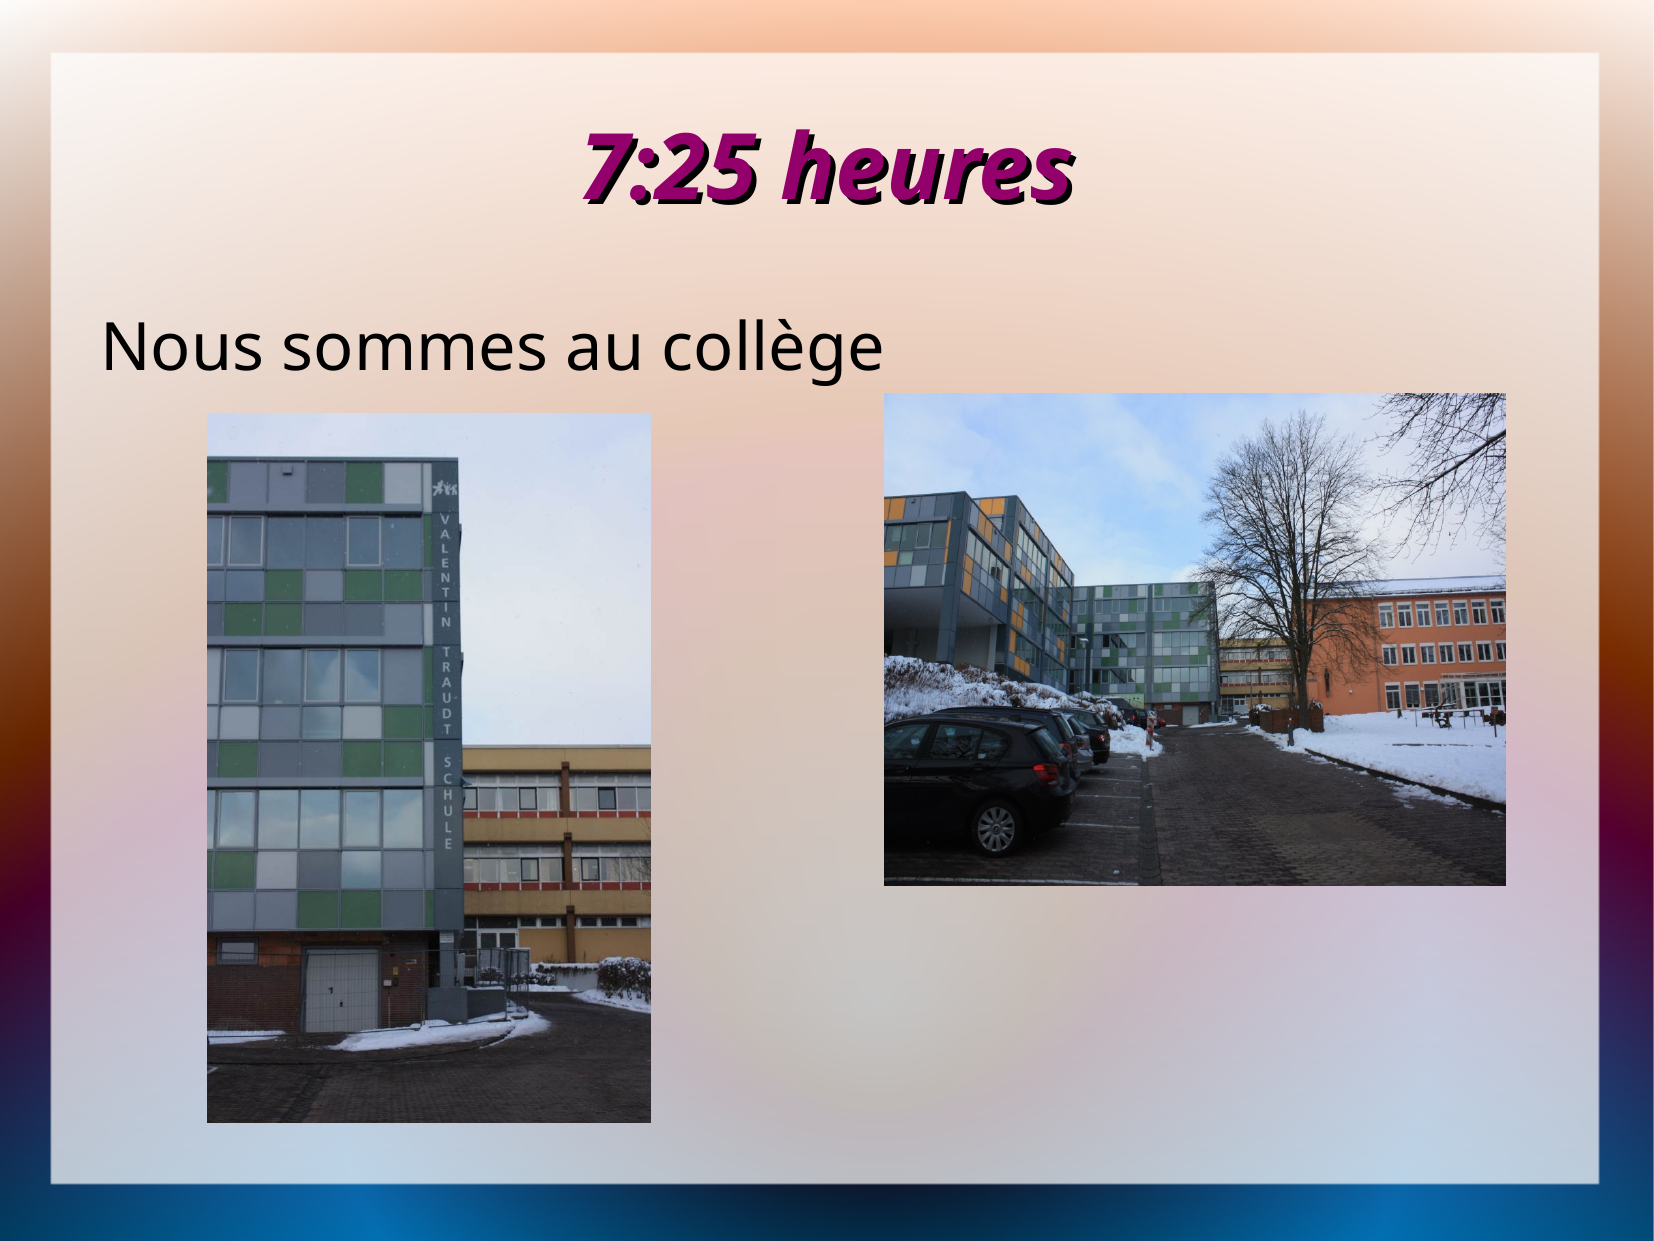

# 7:25 heures
Nous sommes au collège